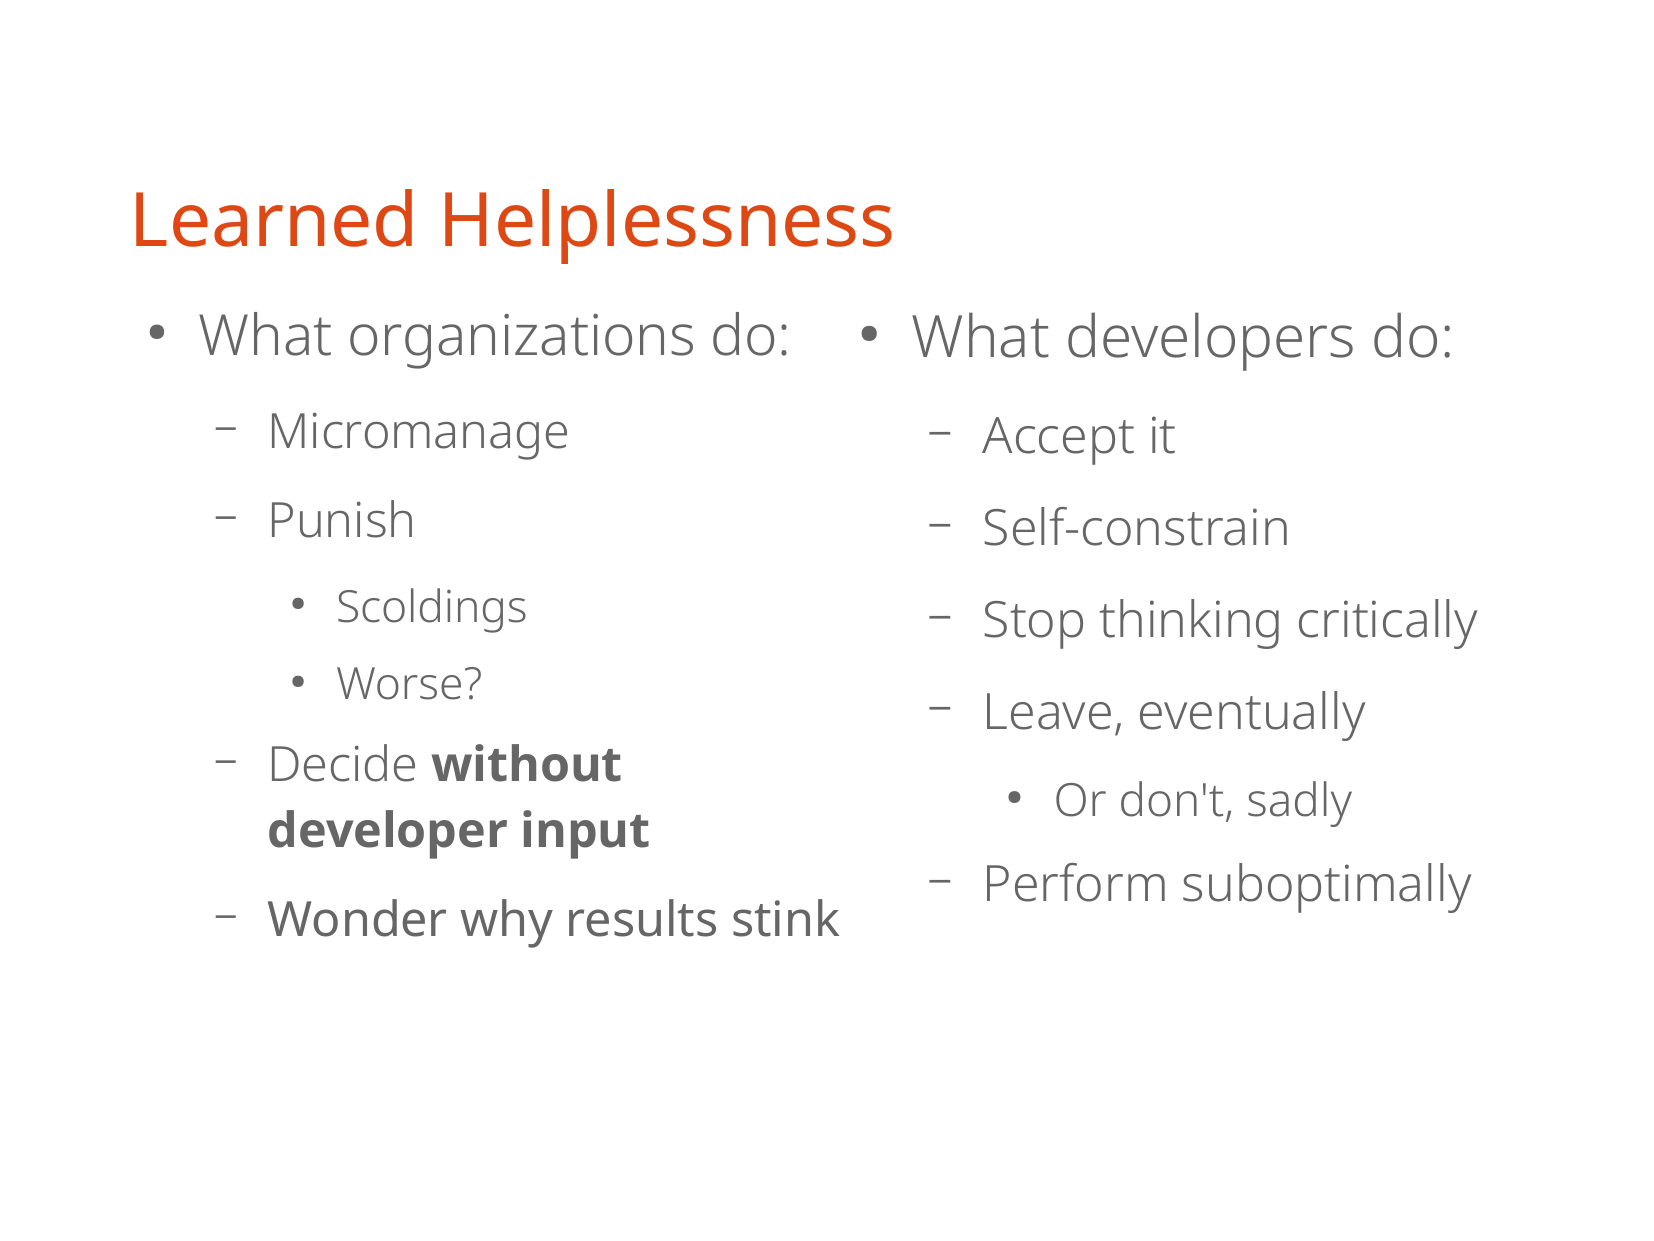

# Learned Helplessness
What organizations do:
Micromanage
Punish
Scoldings
Worse?
Decide without developer input
Wonder why results stink
What developers do:
Accept it
Self-constrain
Stop thinking critically
Leave, eventually
Or don't, sadly
Perform suboptimally